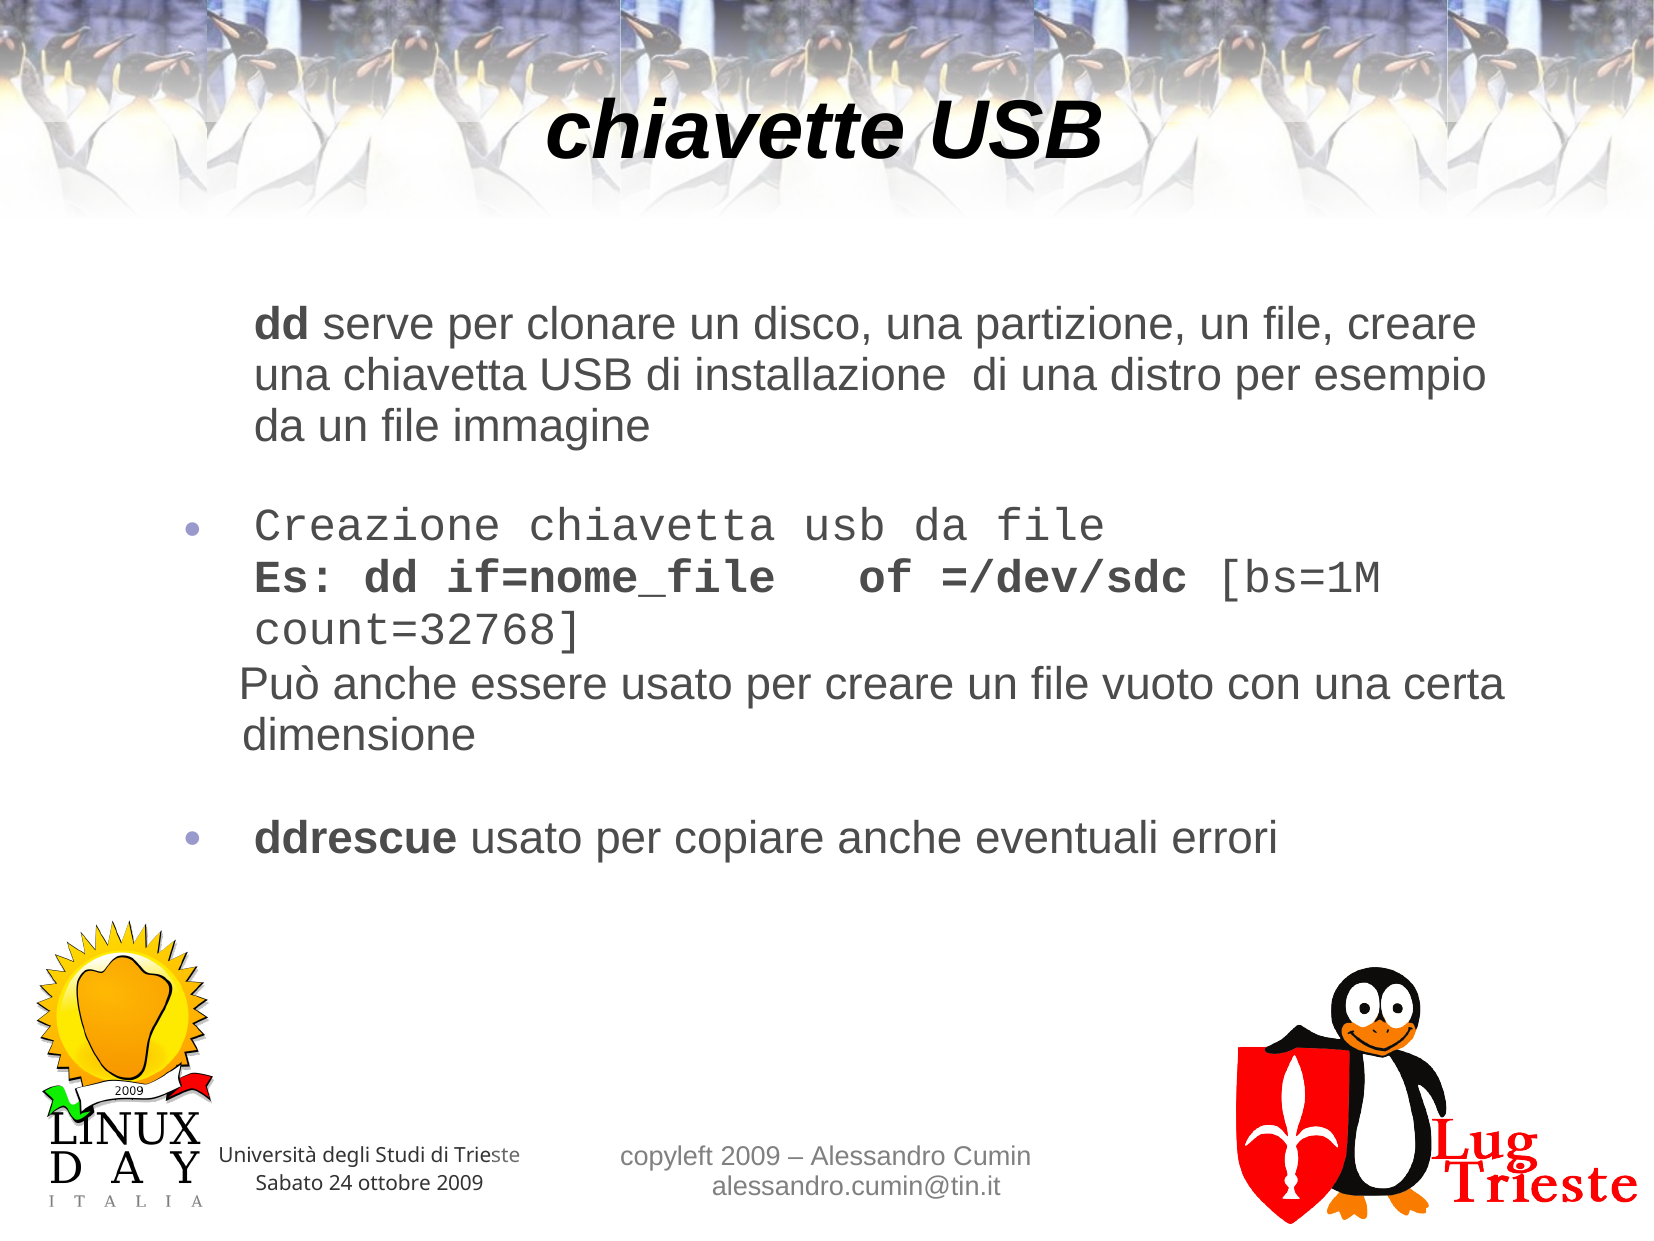

# chiavette USB
dd serve per clonare un disco, una partizione, un file, creare una chiavetta USB di installazione di una distro per esempio da un file immagine
Creazione chiavetta usb da file
Es: dd if=nome_file of =/dev/sdc [bs=1M count=32768]
 Può anche essere usato per creare un file vuoto con una certa 		dimensione
ddrescue usato per copiare anche eventuali errori